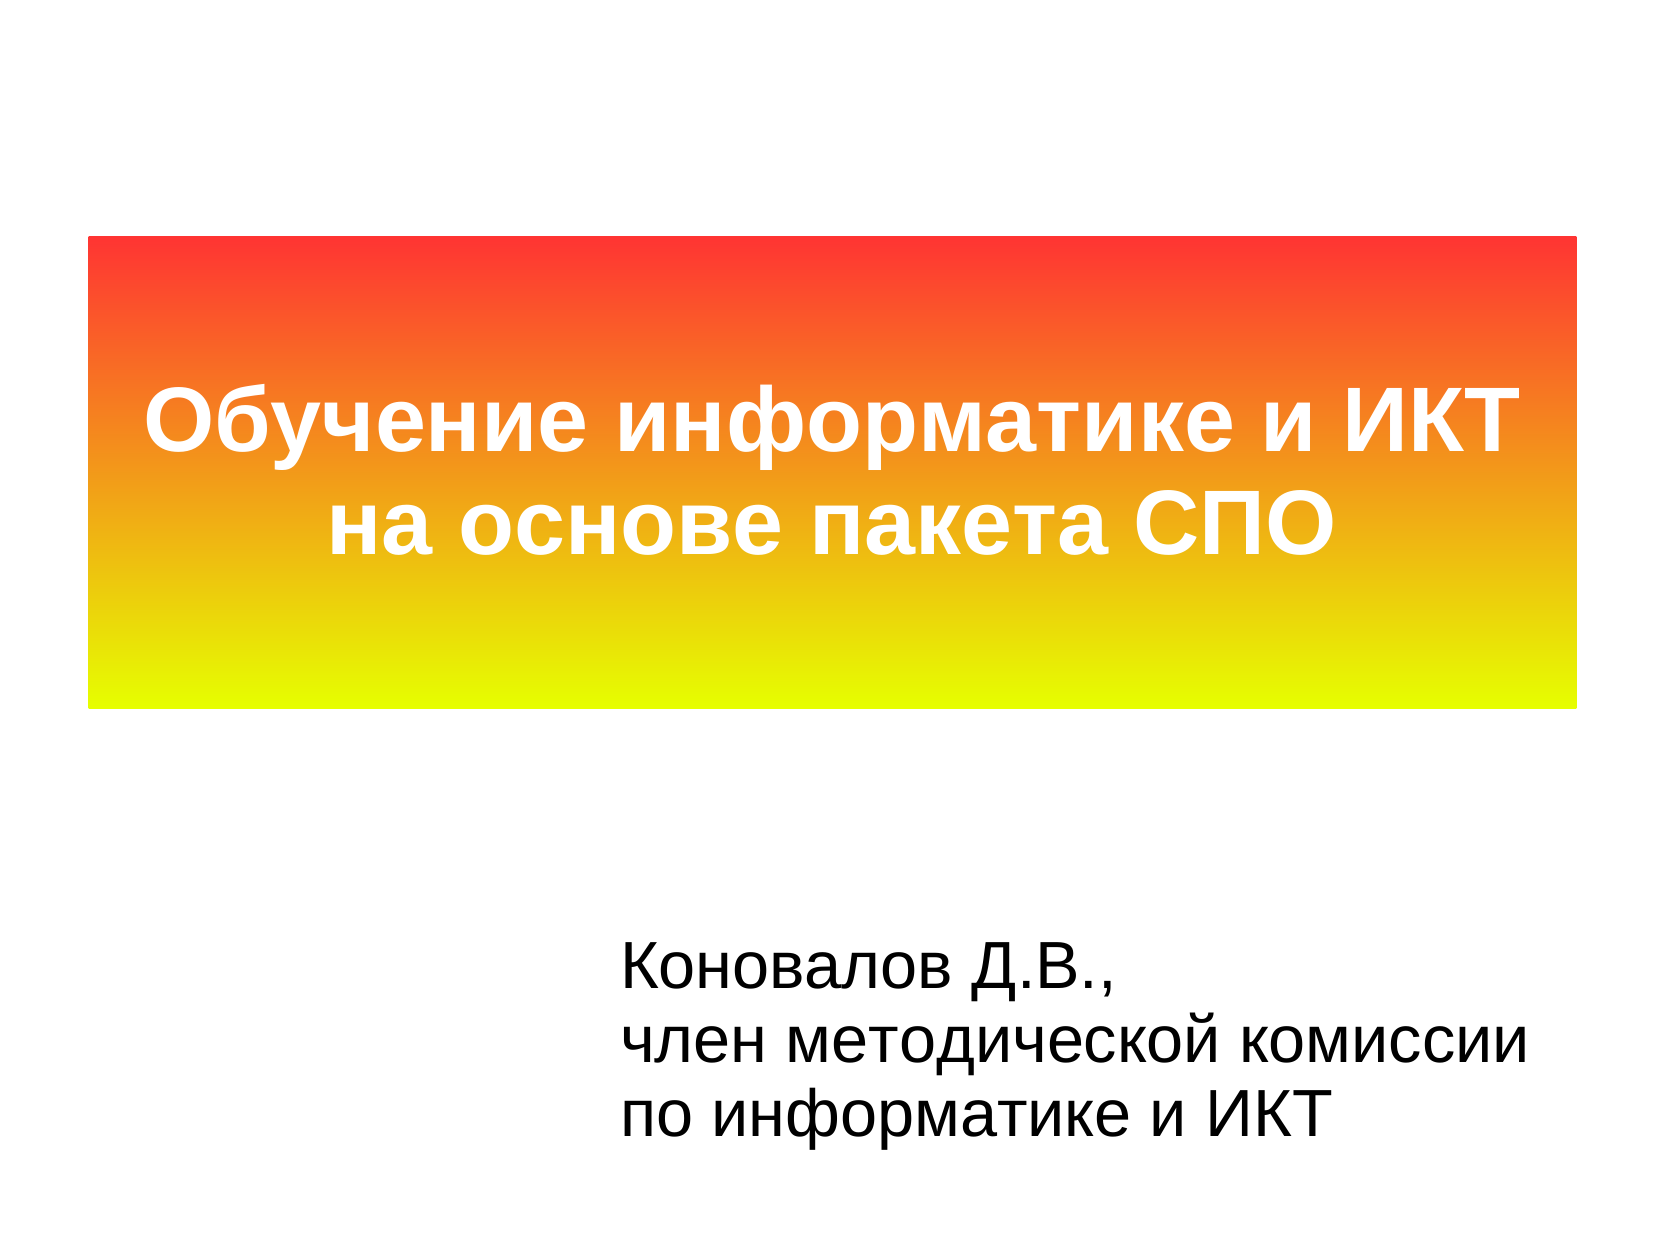

Обучение информатике и ИКТ на основе пакета СПО
# Коновалов Д.В., член методической комиссии по информатике и ИКТ